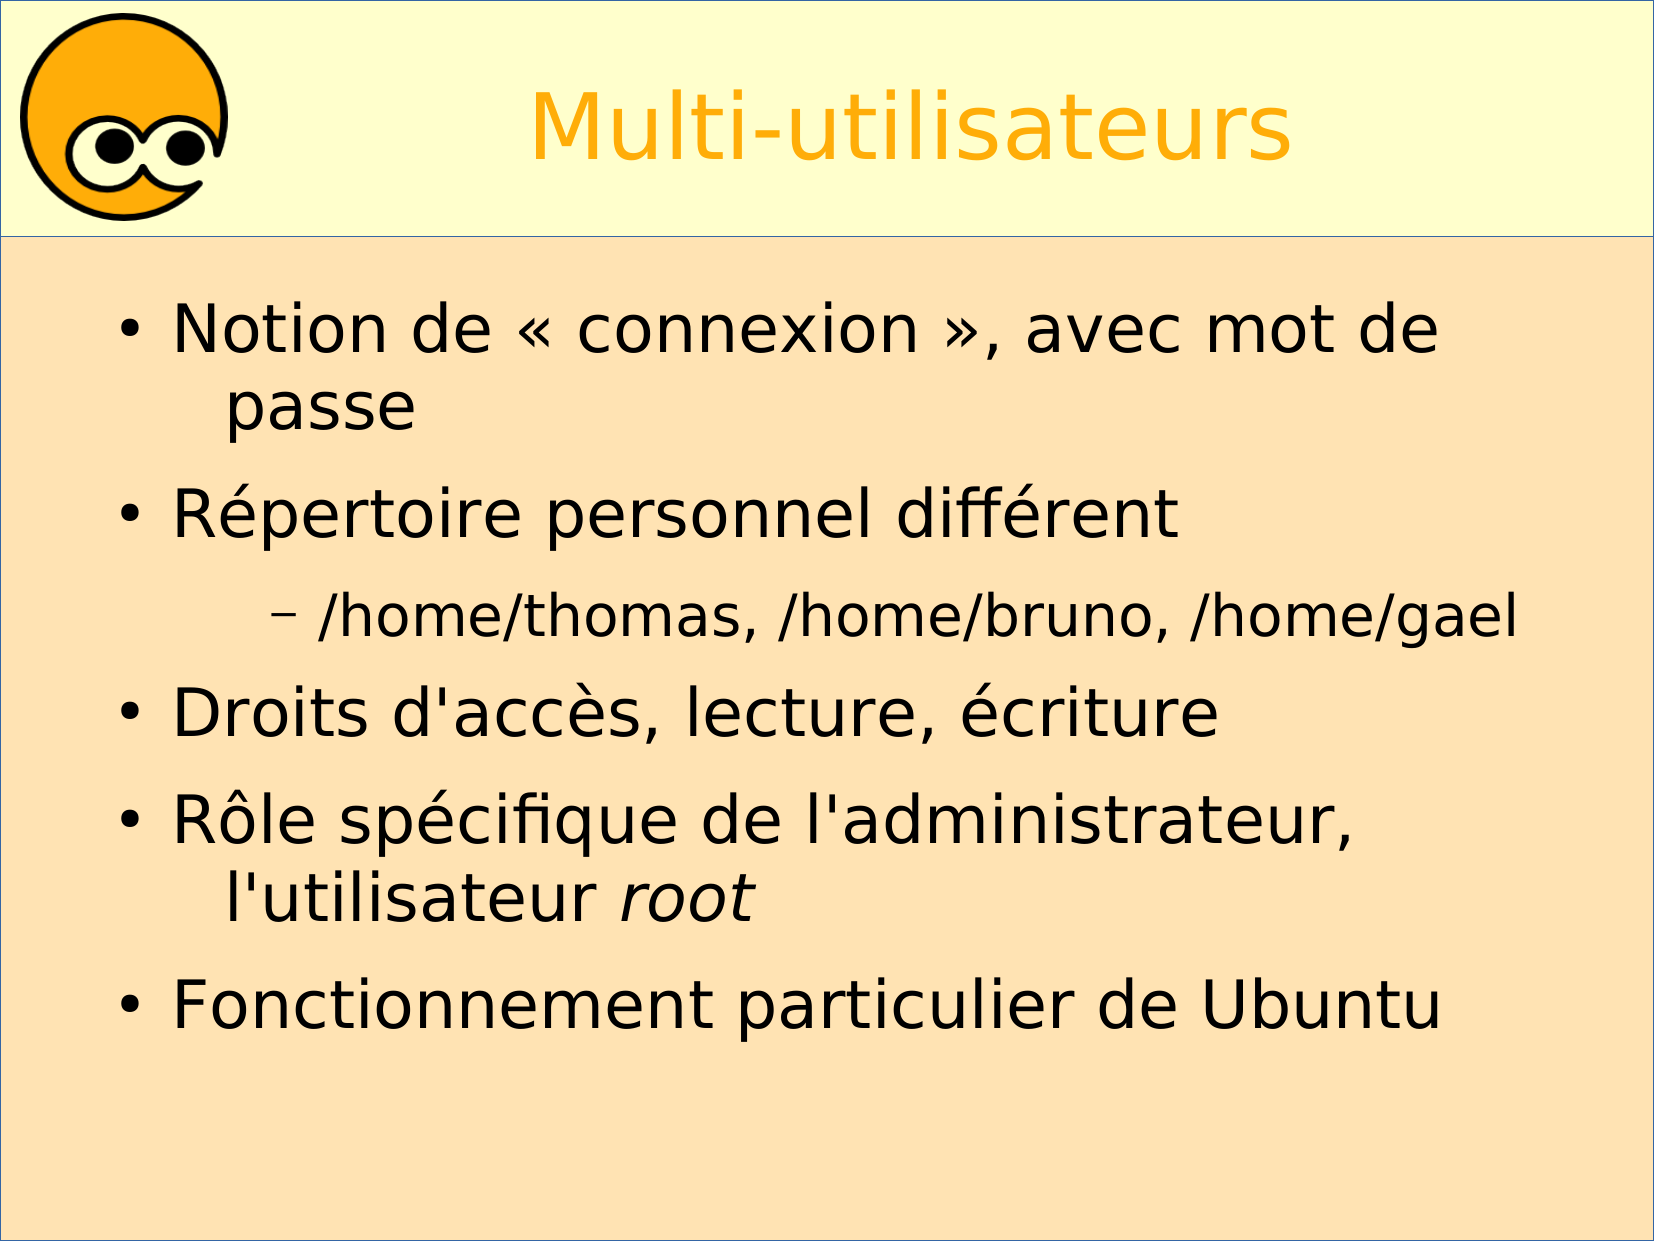

# Multi-utilisateurs
Notion de « connexion », avec mot de passe
Répertoire personnel différent
/home/thomas, /home/bruno, /home/gael
Droits d'accès, lecture, écriture
Rôle spécifique de l'administrateur, l'utilisateur root
Fonctionnement particulier de Ubuntu